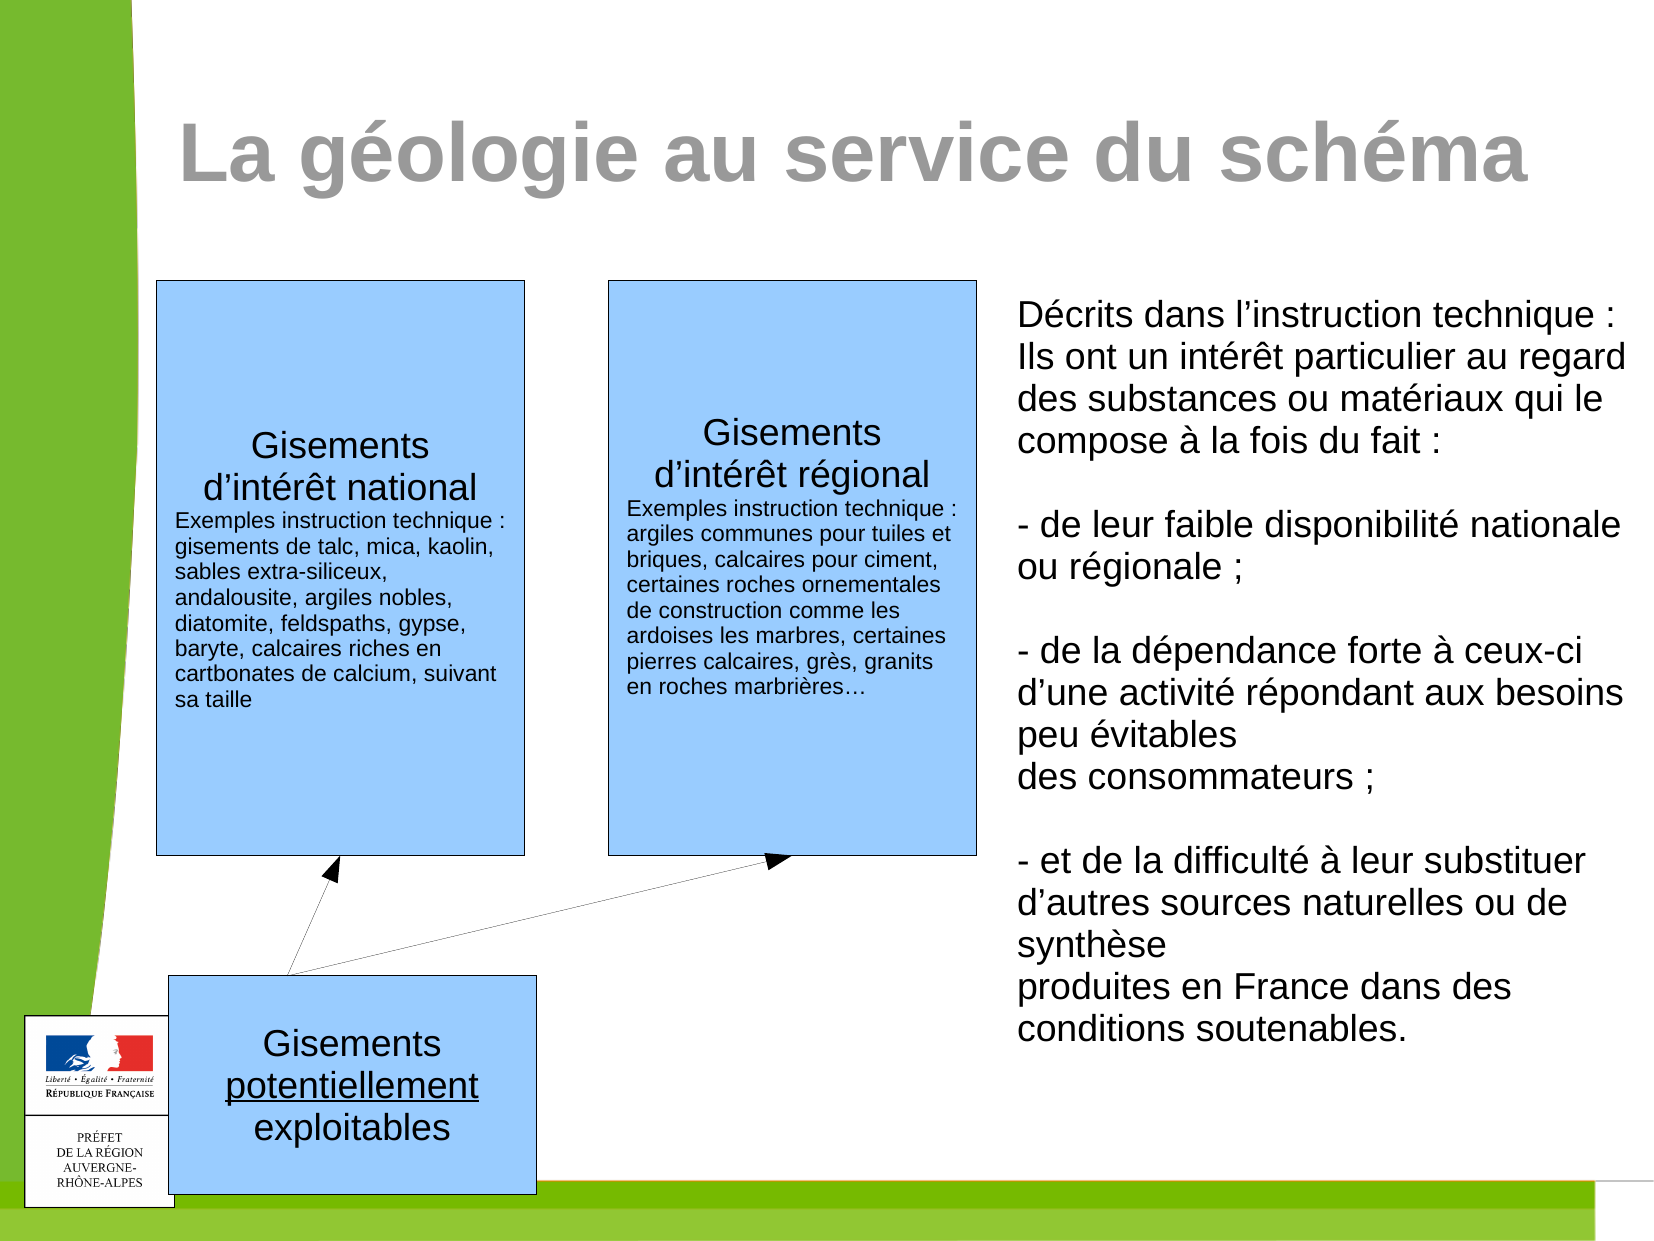

# La géologie au service du schéma
Gisements
d’intérêt national
Exemples instruction technique : gisements de talc, mica, kaolin, sables extra-siliceux, andalousite, argiles nobles, diatomite, feldspaths, gypse, baryte, calcaires riches en cartbonates de calcium, suivant sa taille
Gisements
d’intérêt régional
Exemples instruction technique : argiles communes pour tuiles et briques, calcaires pour ciment, certaines roches ornementales de construction comme les ardoises les marbres, certaines pierres calcaires, grès, granits en roches marbrières…
Décrits dans l’instruction technique :
Ils ont un intérêt particulier au regard
des substances ou matériaux qui le compose à la fois du fait :
- de leur faible disponibilité nationale ou régionale ;
- de la dépendance forte à ceux-ci d’une activité répondant aux besoins peu évitables
des consommateurs ;
- et de la difficulté à leur substituer d’autres sources naturelles ou de synthèse
produites en France dans des conditions soutenables.
Gisements
potentiellement
exploitables
14